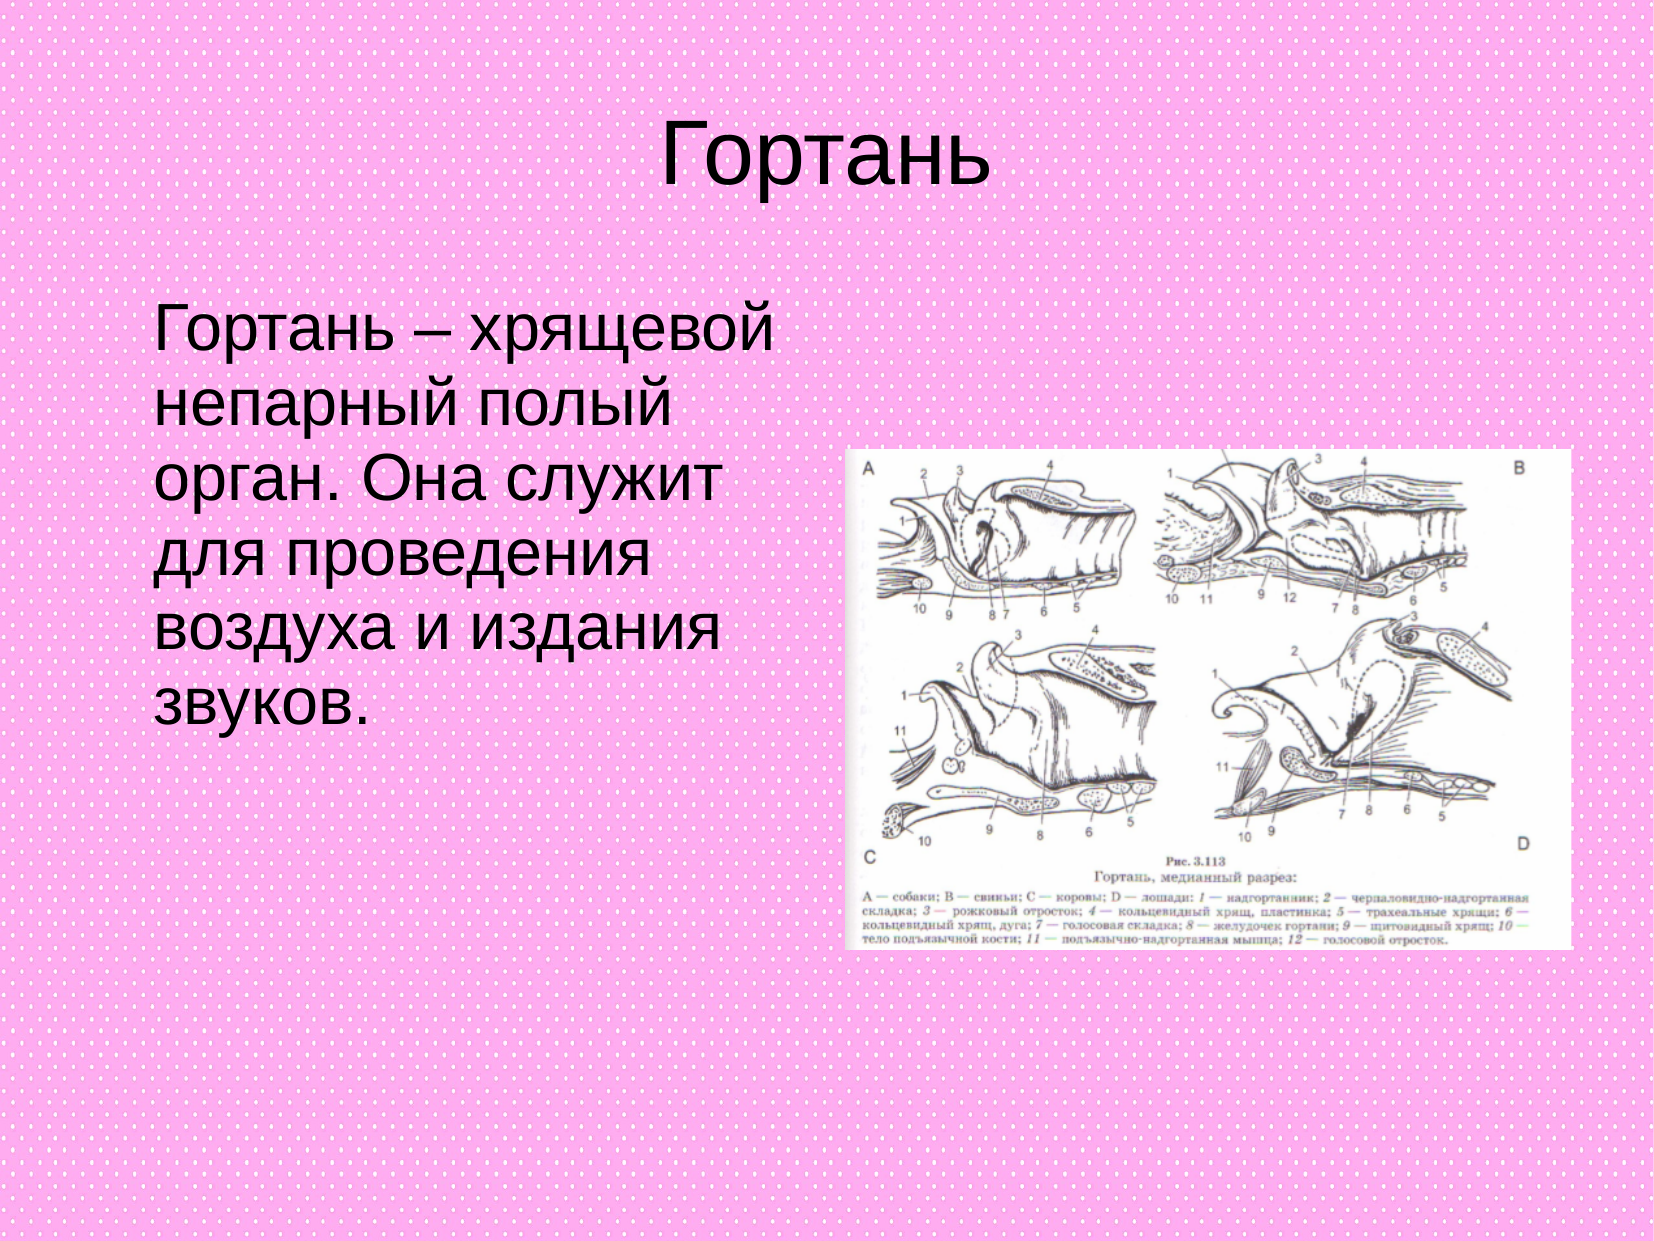

# Гортань
Гортань – хрящевой непарный полый орган. Она служит для проведения воздуха и издания звуков.